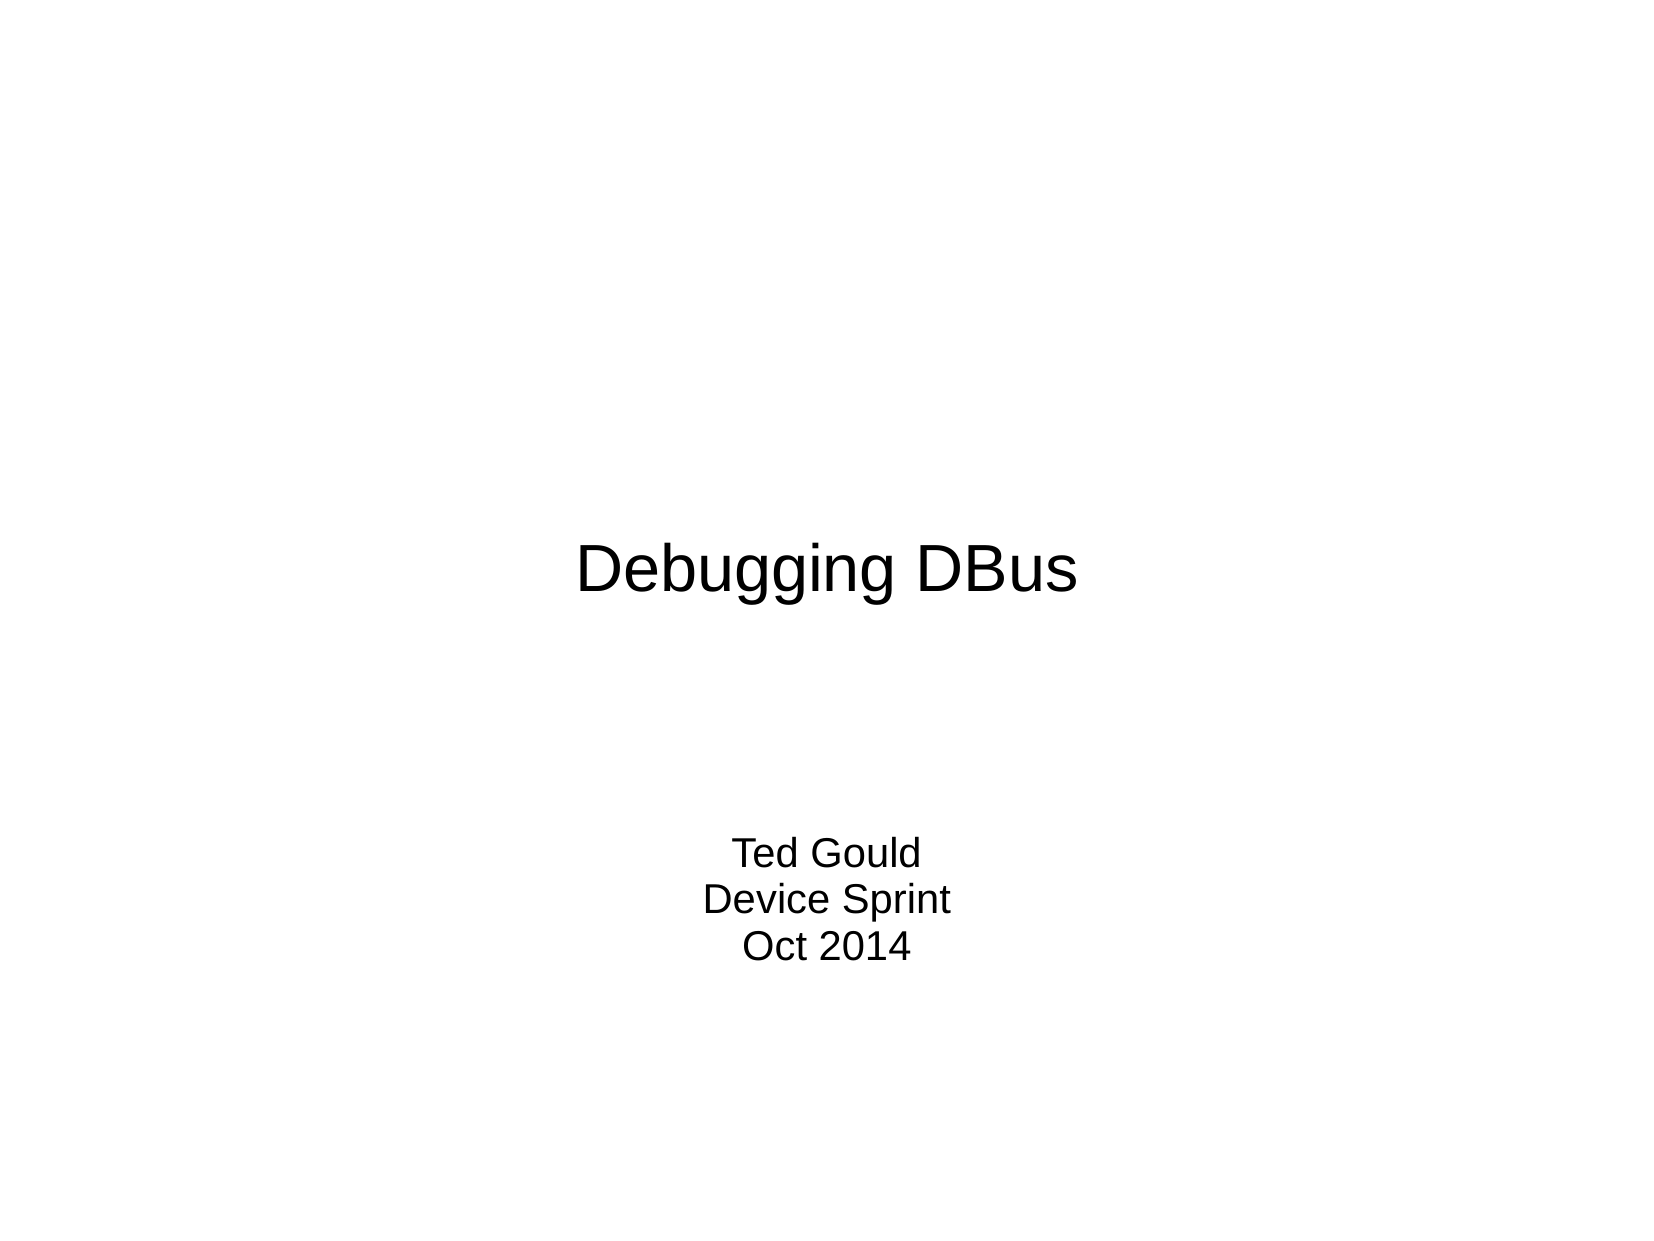

# Debugging DBus
Ted Gould
Device Sprint
Oct 2014